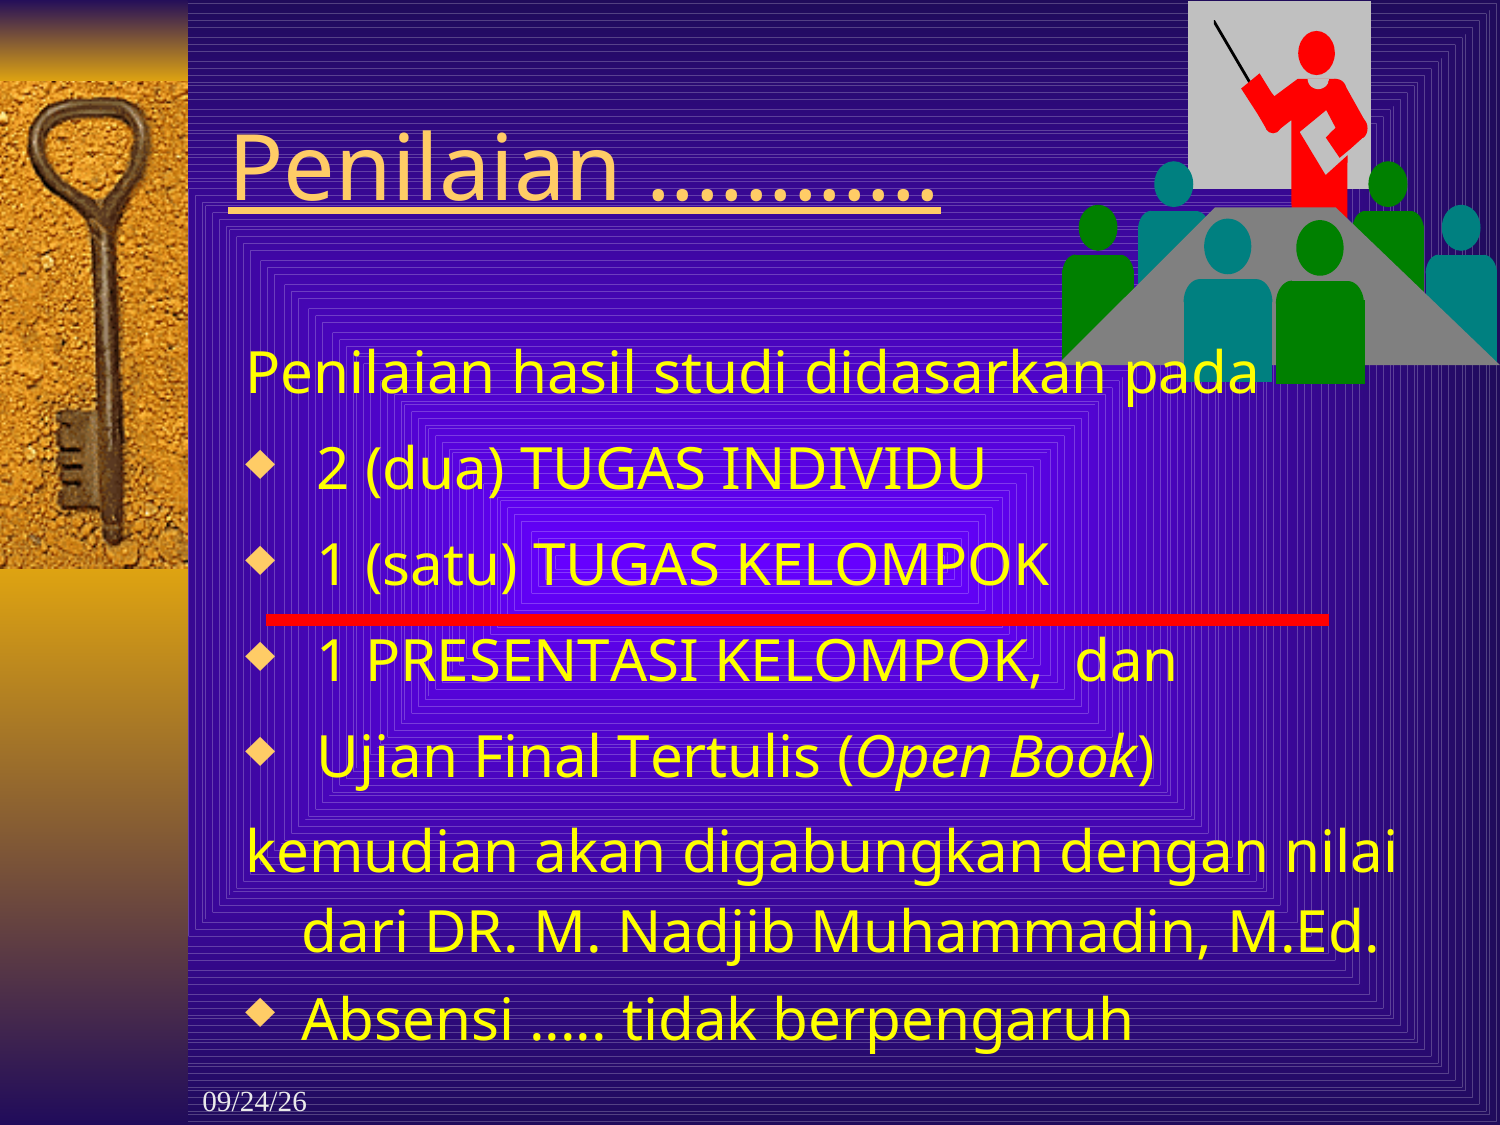

# Penilaian ............
Penilaian hasil studi didasarkan pada
 2 (dua) TUGAS INDIVIDU
 1 (satu) TUGAS KELOMPOK
 1 PRESENTASI KELOMPOK, dan
 Ujian Final Tertulis (Open Book)
kemudian akan digabungkan dengan nilai dari DR. M. Nadjib Muhammadin, M.Ed.
Absensi ..... tidak berpengaruh